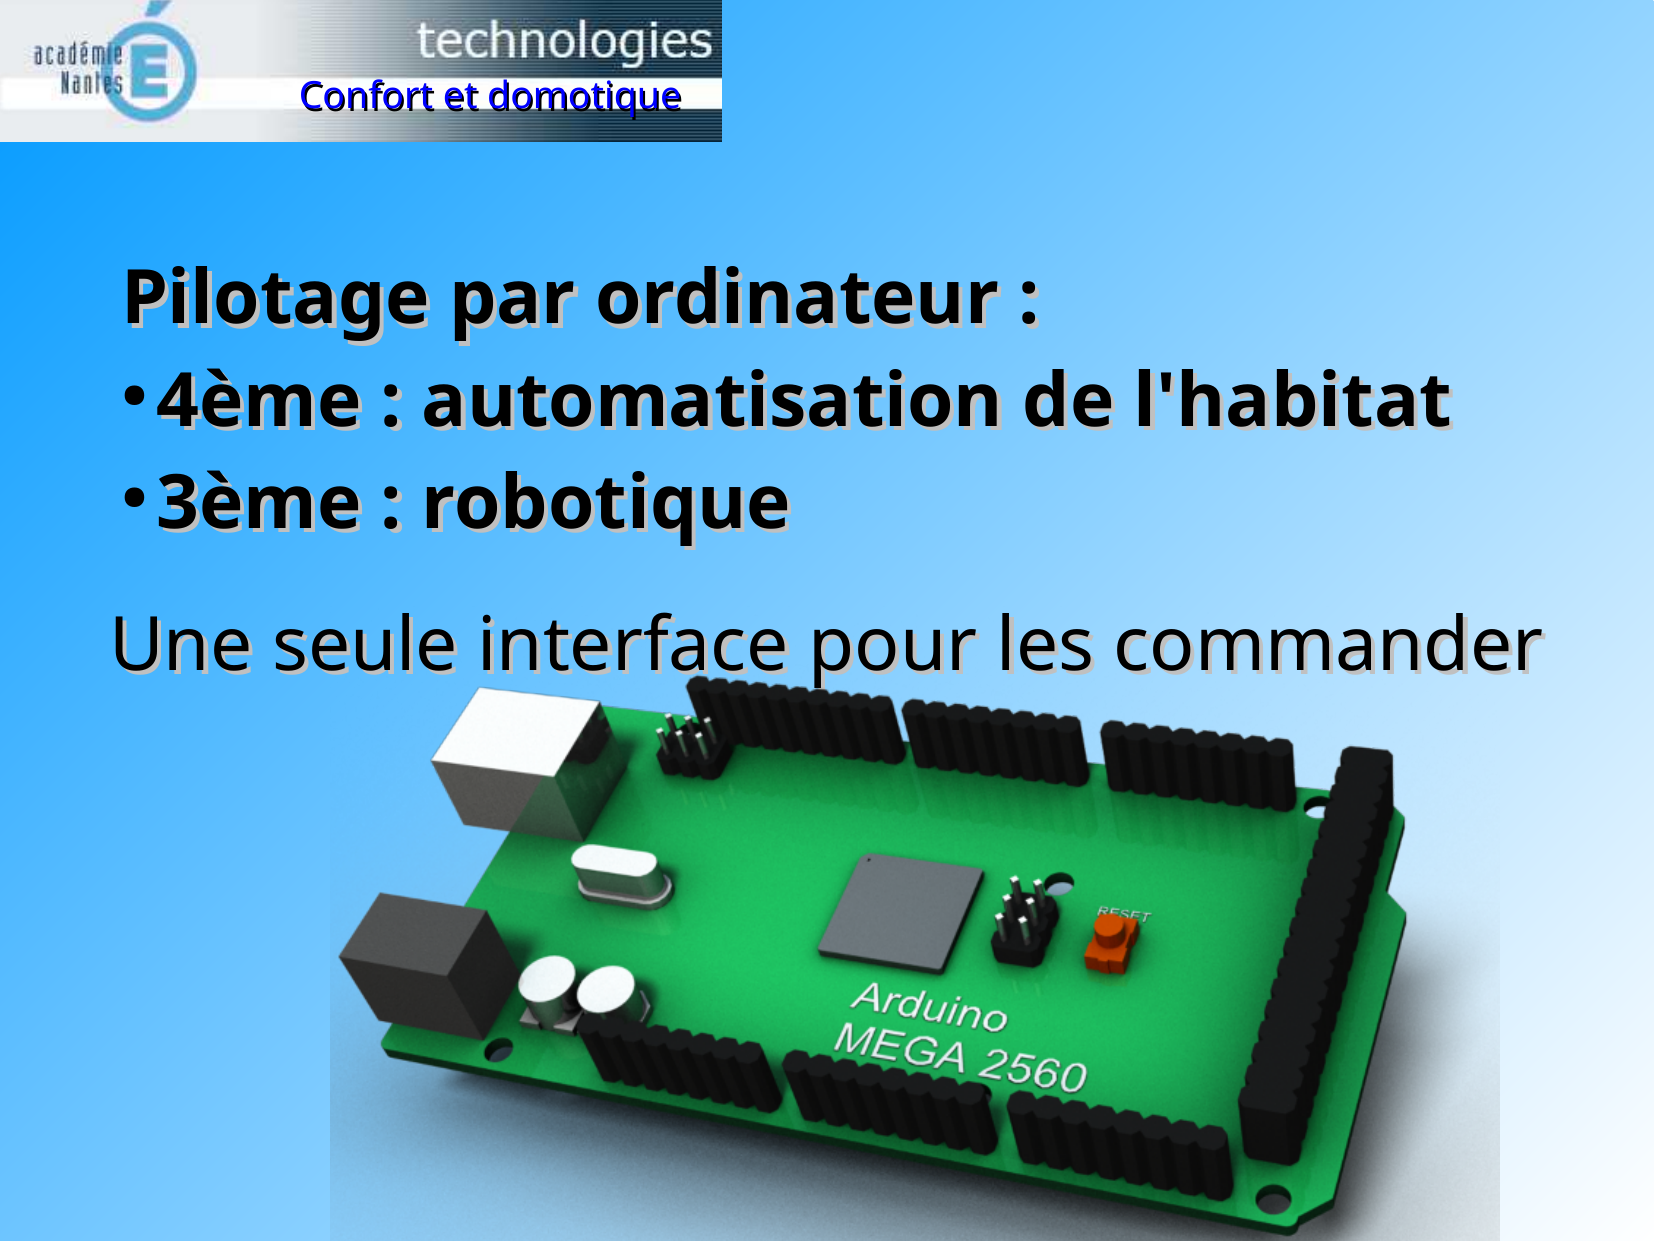

Confort et domotique
Pilotage par ordinateur :
4ème : automatisation de l'habitat
3ème : robotique
Une seule interface pour les commander tous !